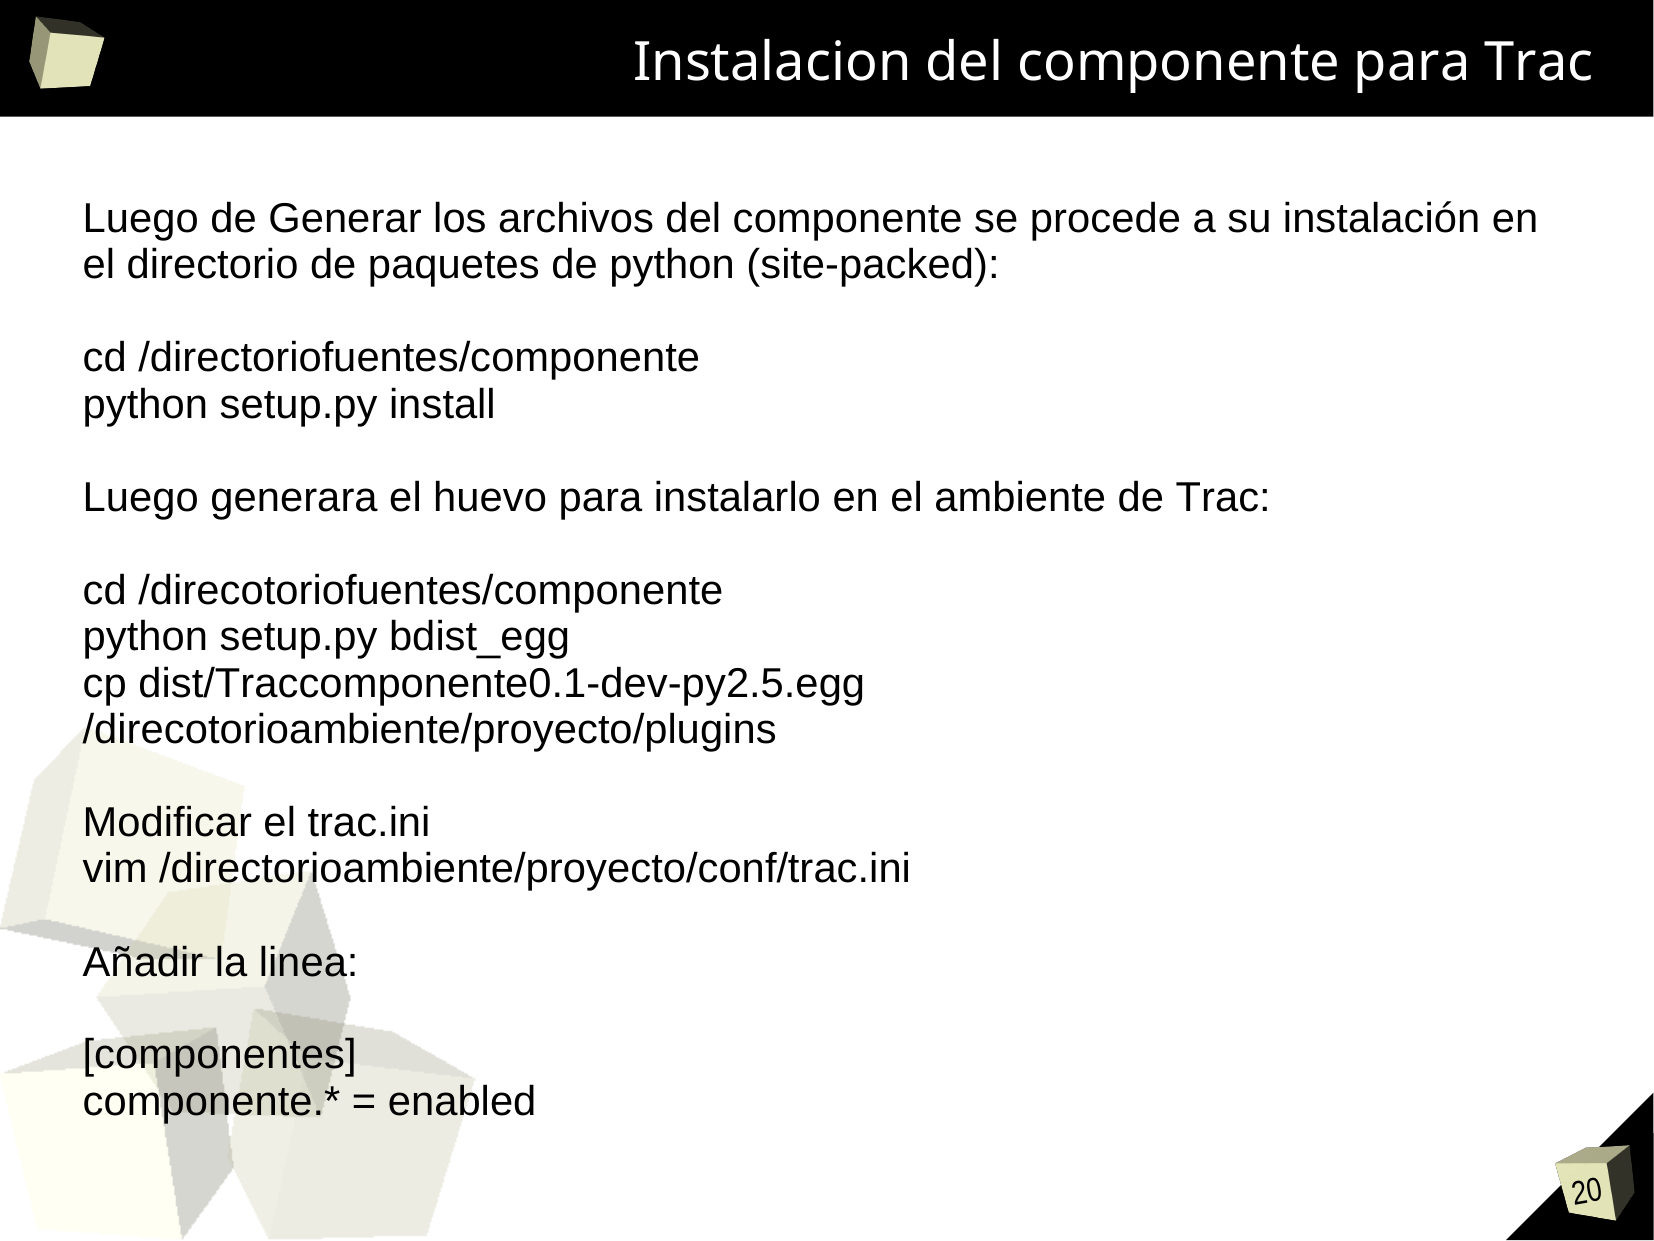

# Instalacion del componente para Trac
Luego de Generar los archivos del componente se procede a su instalación en el directorio de paquetes de python (site-packed):
cd /directoriofuentes/componente
python setup.py install
Luego generara el huevo para instalarlo en el ambiente de Trac:
cd /direcotoriofuentes/componente
python setup.py bdist_egg
cp dist/Traccomponente0.1-dev-py2.5.egg /direcotorioambiente/proyecto/plugins
Modificar el trac.ini
vim /directorioambiente/proyecto/conf/trac.ini
Añadir la linea:
[componentes]
componente.* = enabled